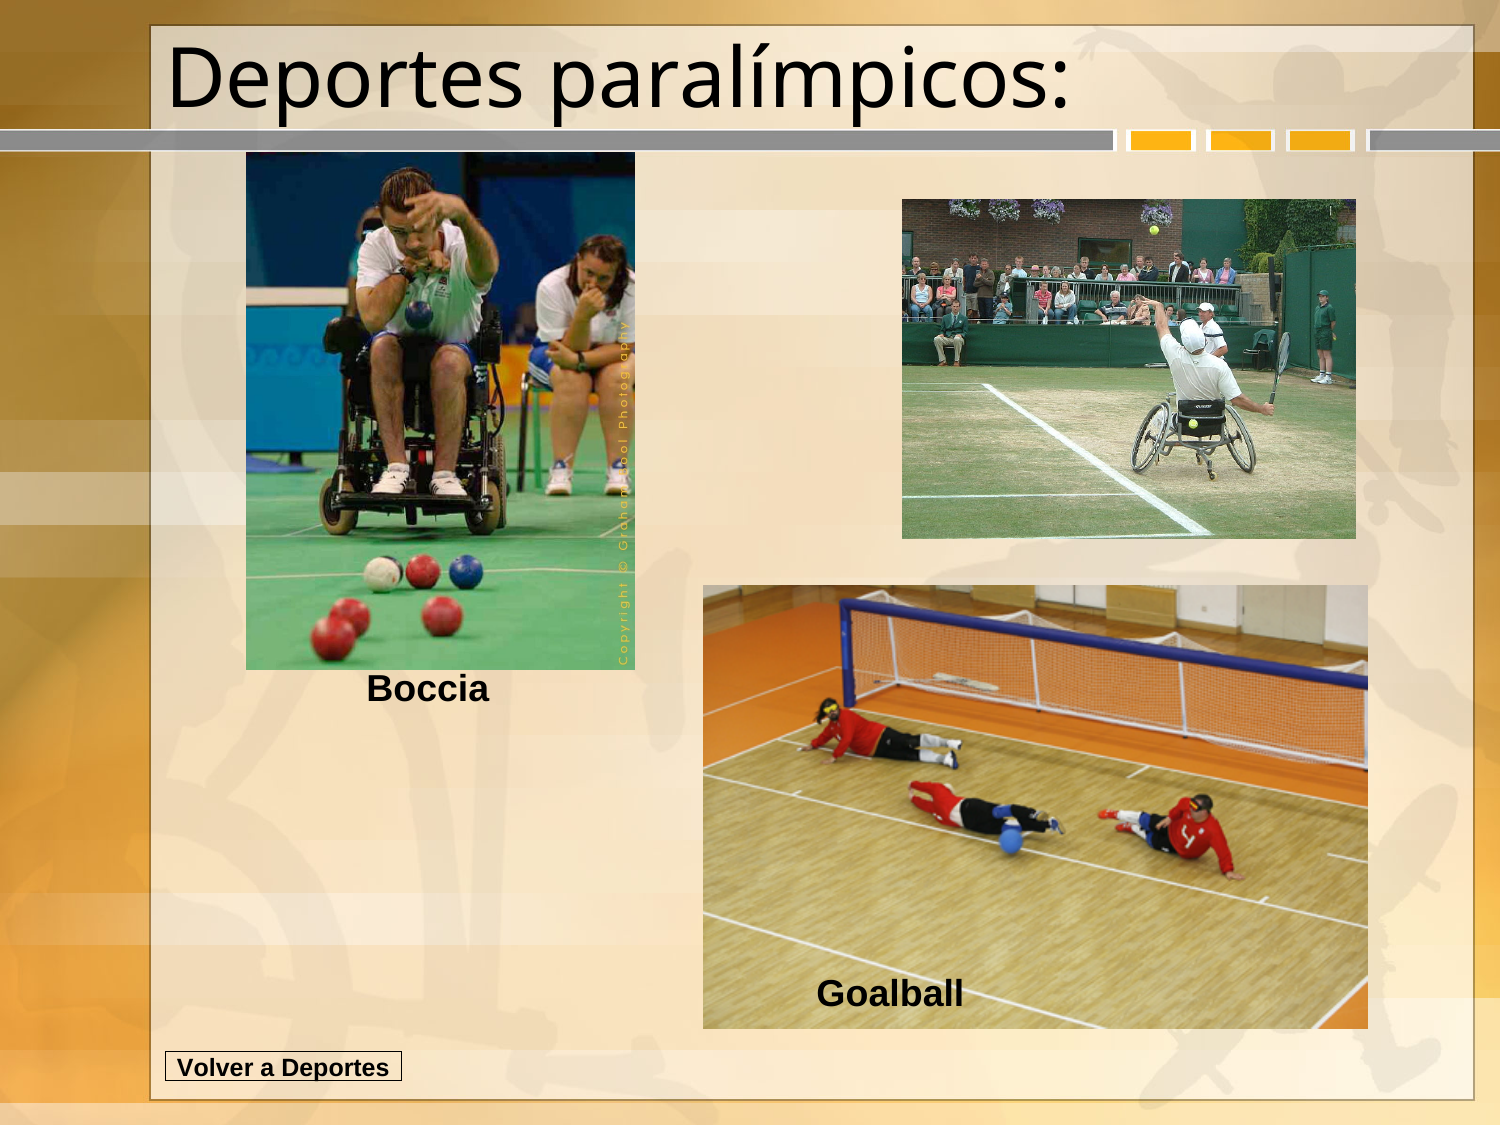

# Deportes paralímpicos:
Boccia
Goalball
Volver a Deportes